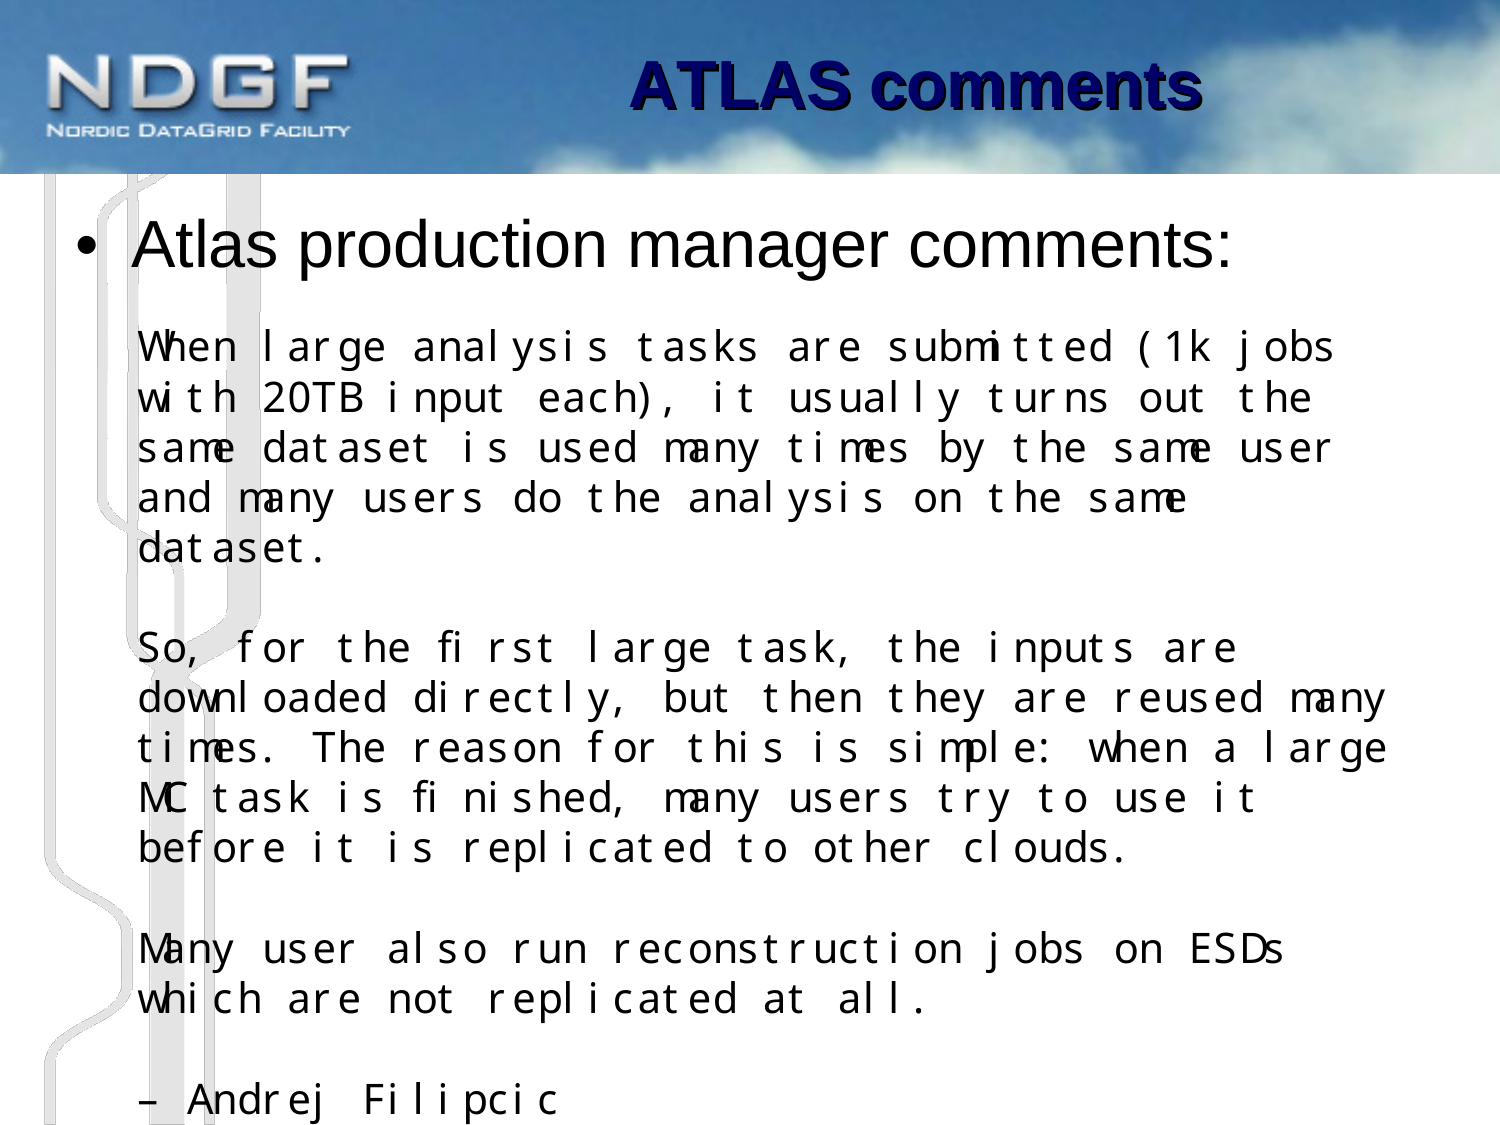

# ATLAS comments
Atlas production manager comments: